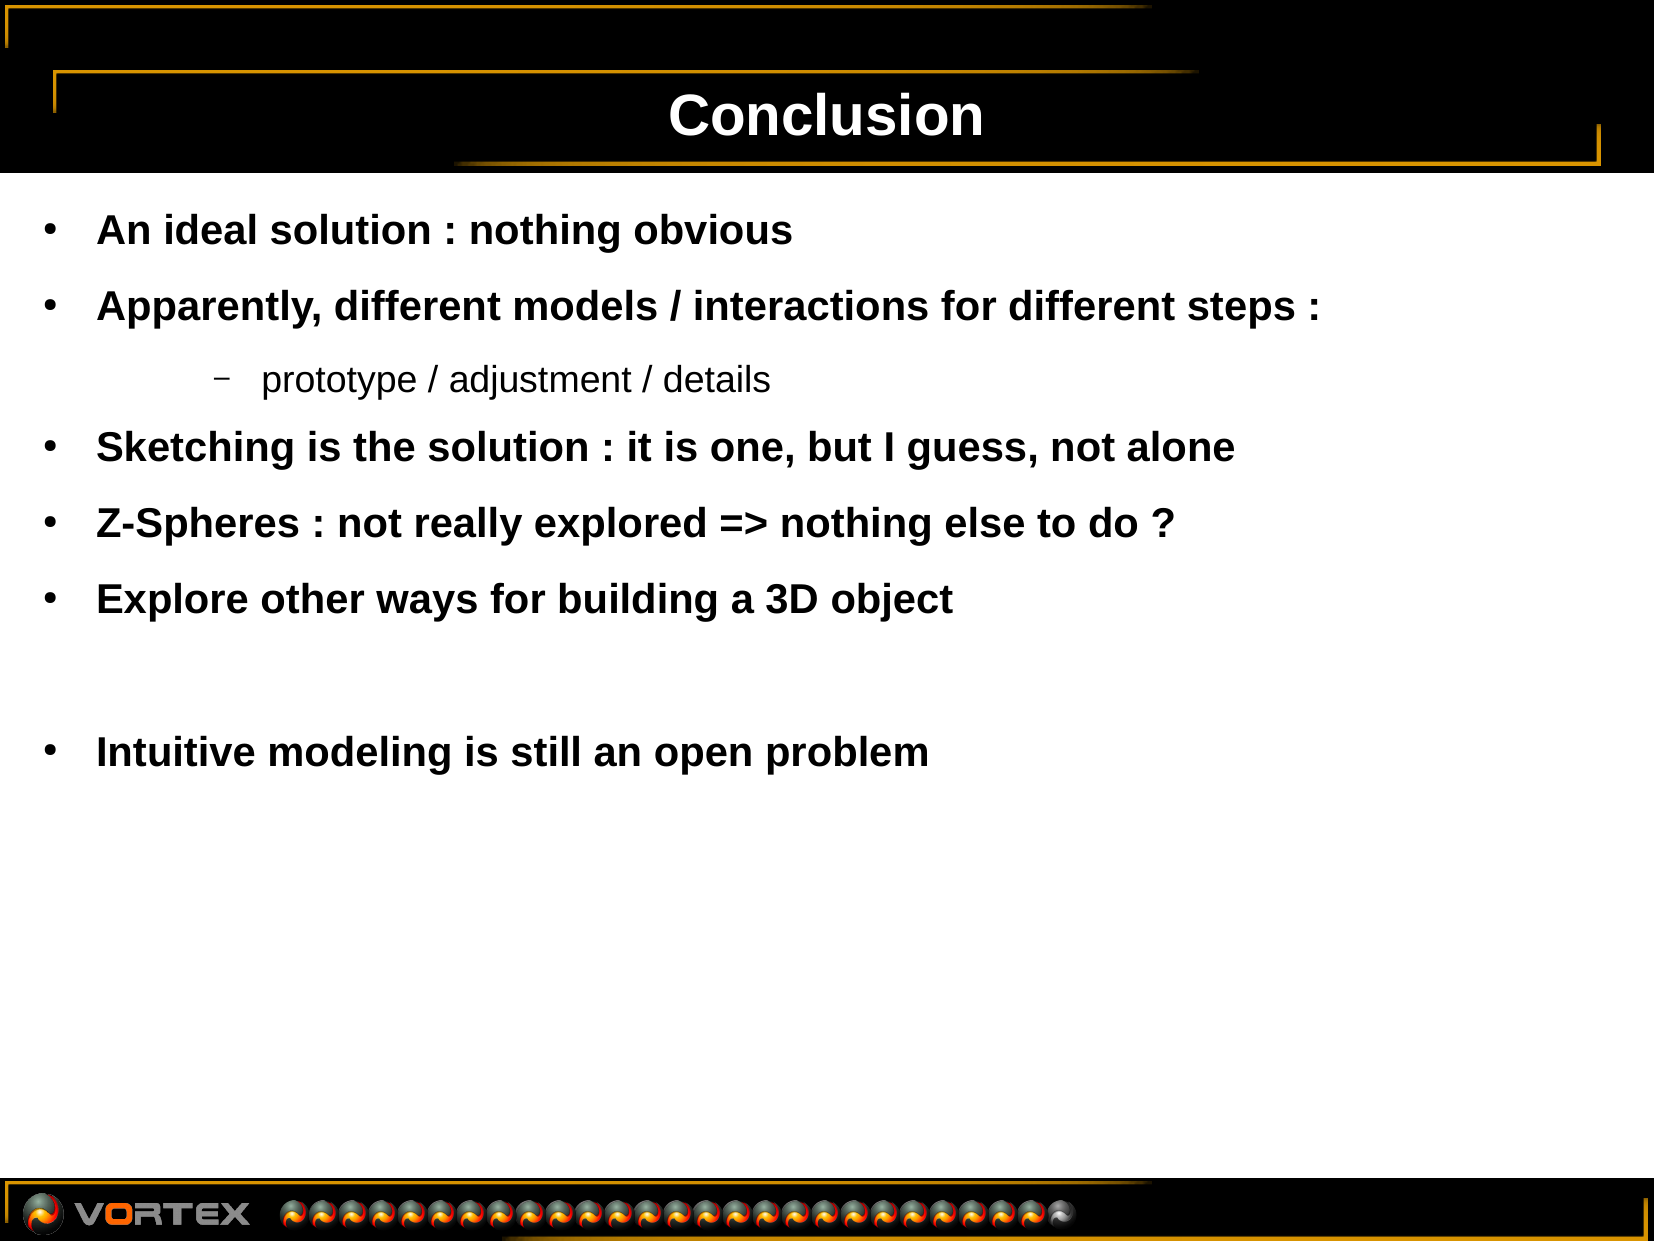

# Conclusion
An ideal solution : nothing obvious
Apparently, different models / interactions for different steps :
prototype / adjustment / details
Sketching is the solution : it is one, but I guess, not alone
Z-Spheres : not really explored => nothing else to do ?
Explore other ways for building a 3D object
Intuitive modeling is still an open problem